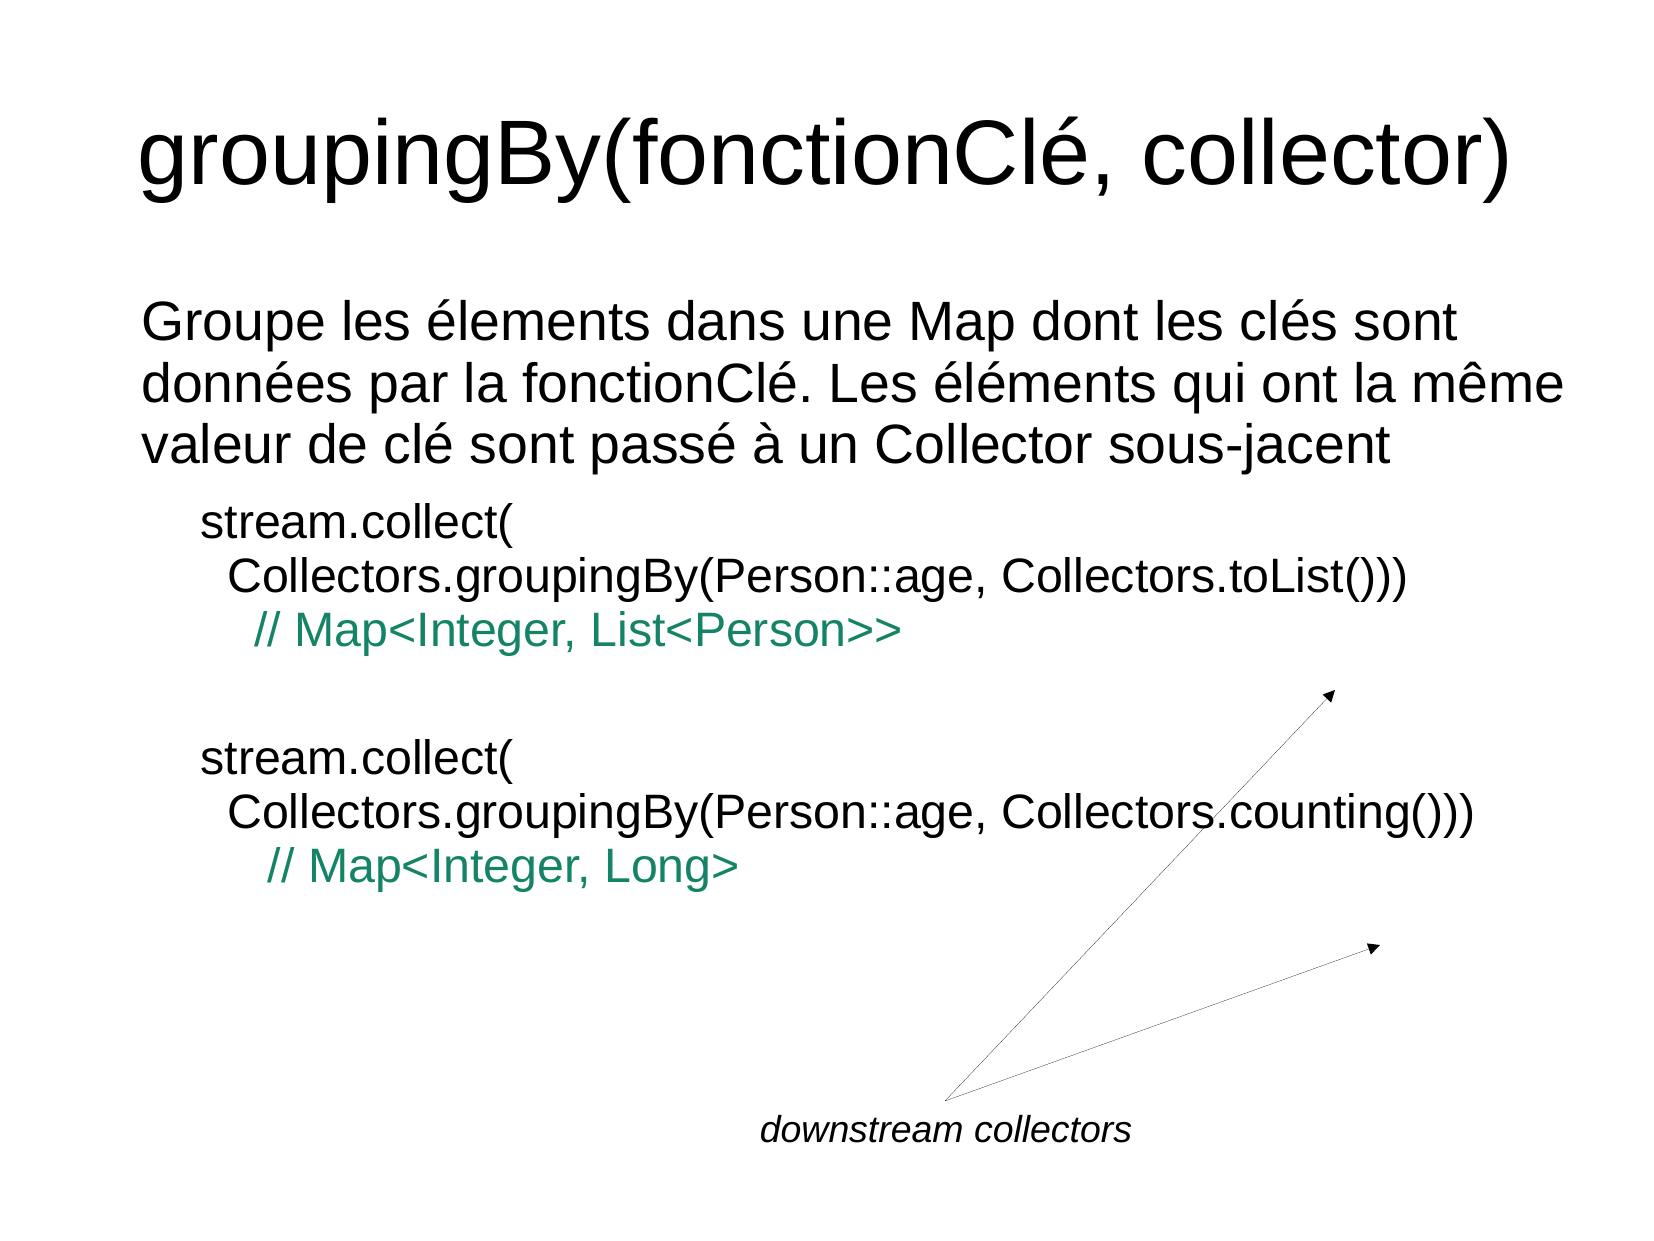

# groupingBy(fonctionClé, collector)
Groupe les élements dans une Map dont les clés sont données par la fonctionClé. Les éléments qui ont la même valeur de clé sont passé à un Collector sous-jacent
stream.collect(
 Collectors.groupingBy(Person::age, Collectors.toList()))
 // Map<Integer, List<Person>>
stream.collect(
 Collectors.groupingBy(Person::age, Collectors.counting()))
 // Map<Integer, Long>
downstream collectors